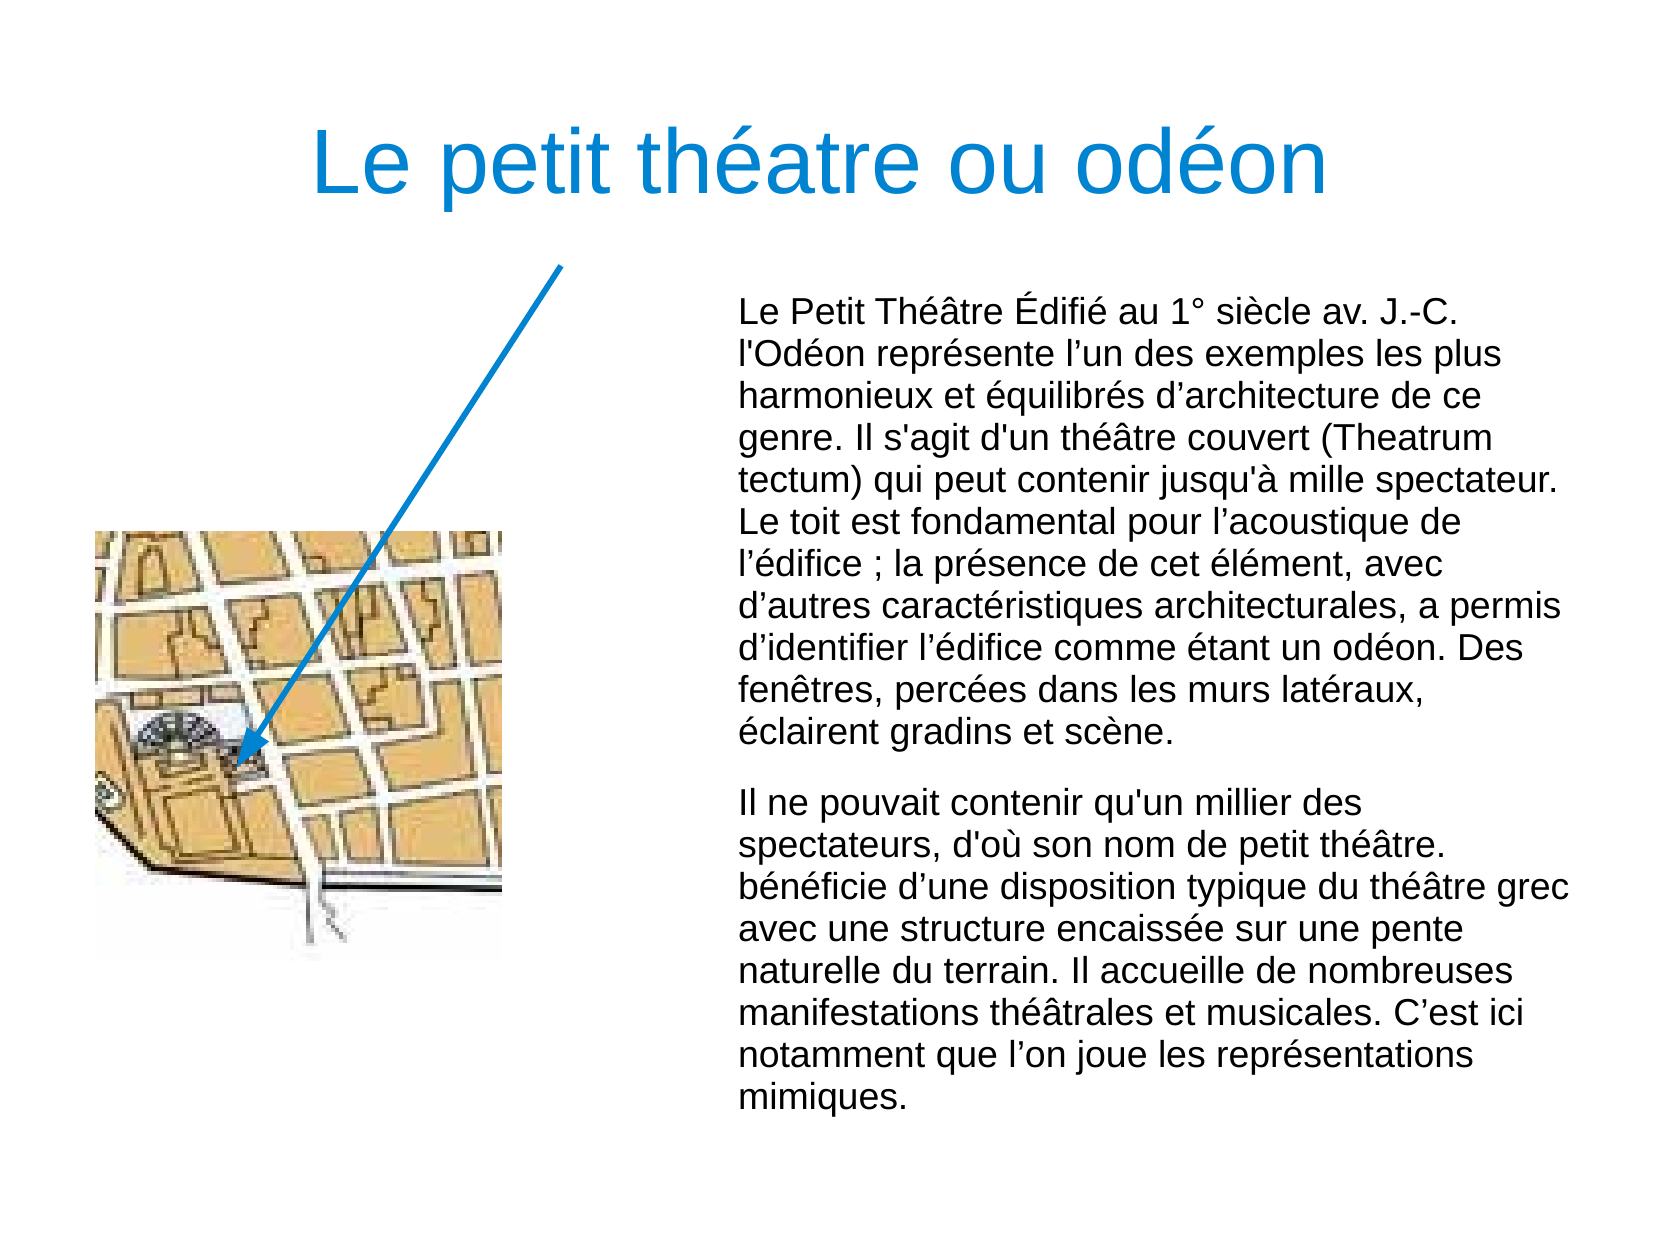

# Le petit théatre ou odéon
Le Petit Théâtre Édifié au 1° siècle av. J.-C. l'Odéon représente l’un des exemples les plus harmonieux et équilibrés d’architecture de ce genre. Il s'agit d'un théâtre couvert (Theatrum tectum) qui peut contenir jusqu'à mille spectateur. Le toit est fondamental pour l’acoustique de l’édifice ; la présence de cet élément, avec d’autres caractéristiques architecturales, a permis d’identifier l’édifice comme étant un odéon. Des fenêtres, percées dans les murs latéraux, éclairent gradins et scène.
Il ne pouvait contenir qu'un millier des spectateurs, d'où son nom de petit théâtre. bénéficie d’une disposition typique du théâtre grec avec une structure encaissée sur une pente naturelle du terrain. Il accueille de nombreuses manifestations théâtrales et musicales. C’est ici notamment que l’on joue les représentations mimiques.